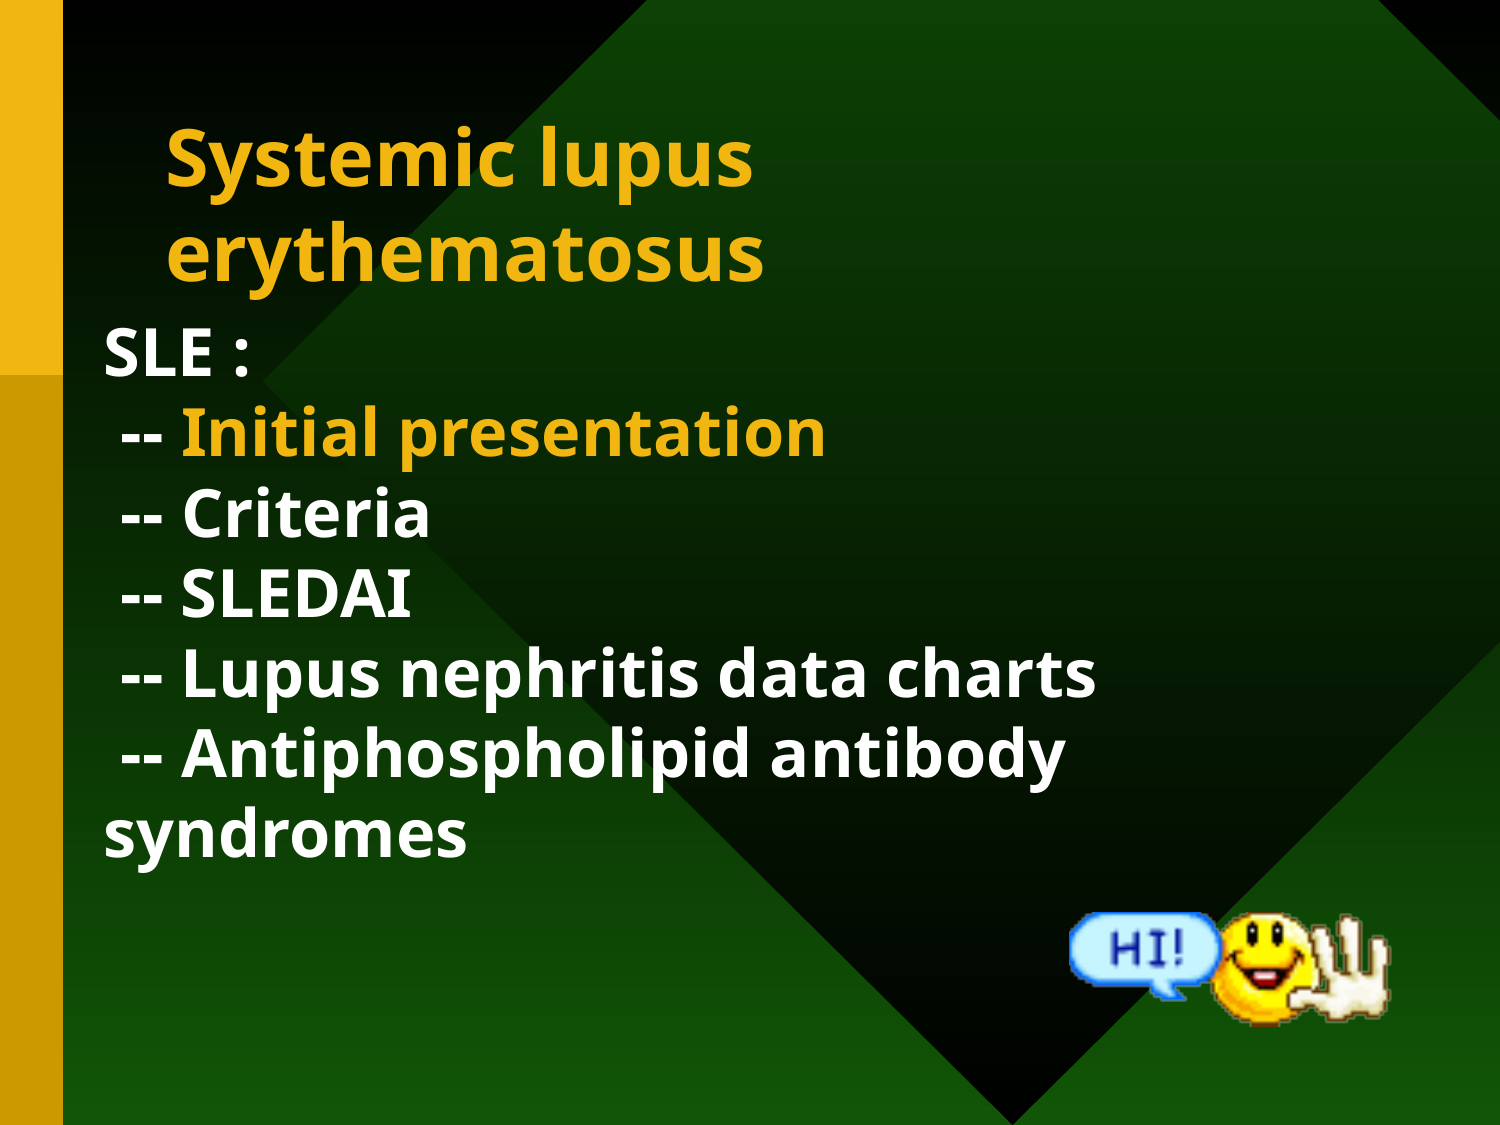

# Systemic lupus erythematosus
SLE :
 -- Initial presentation
 -- Criteria
 -- SLEDAI
 -- Lupus nephritis data charts
 -- Antiphospholipid antibody syndromes